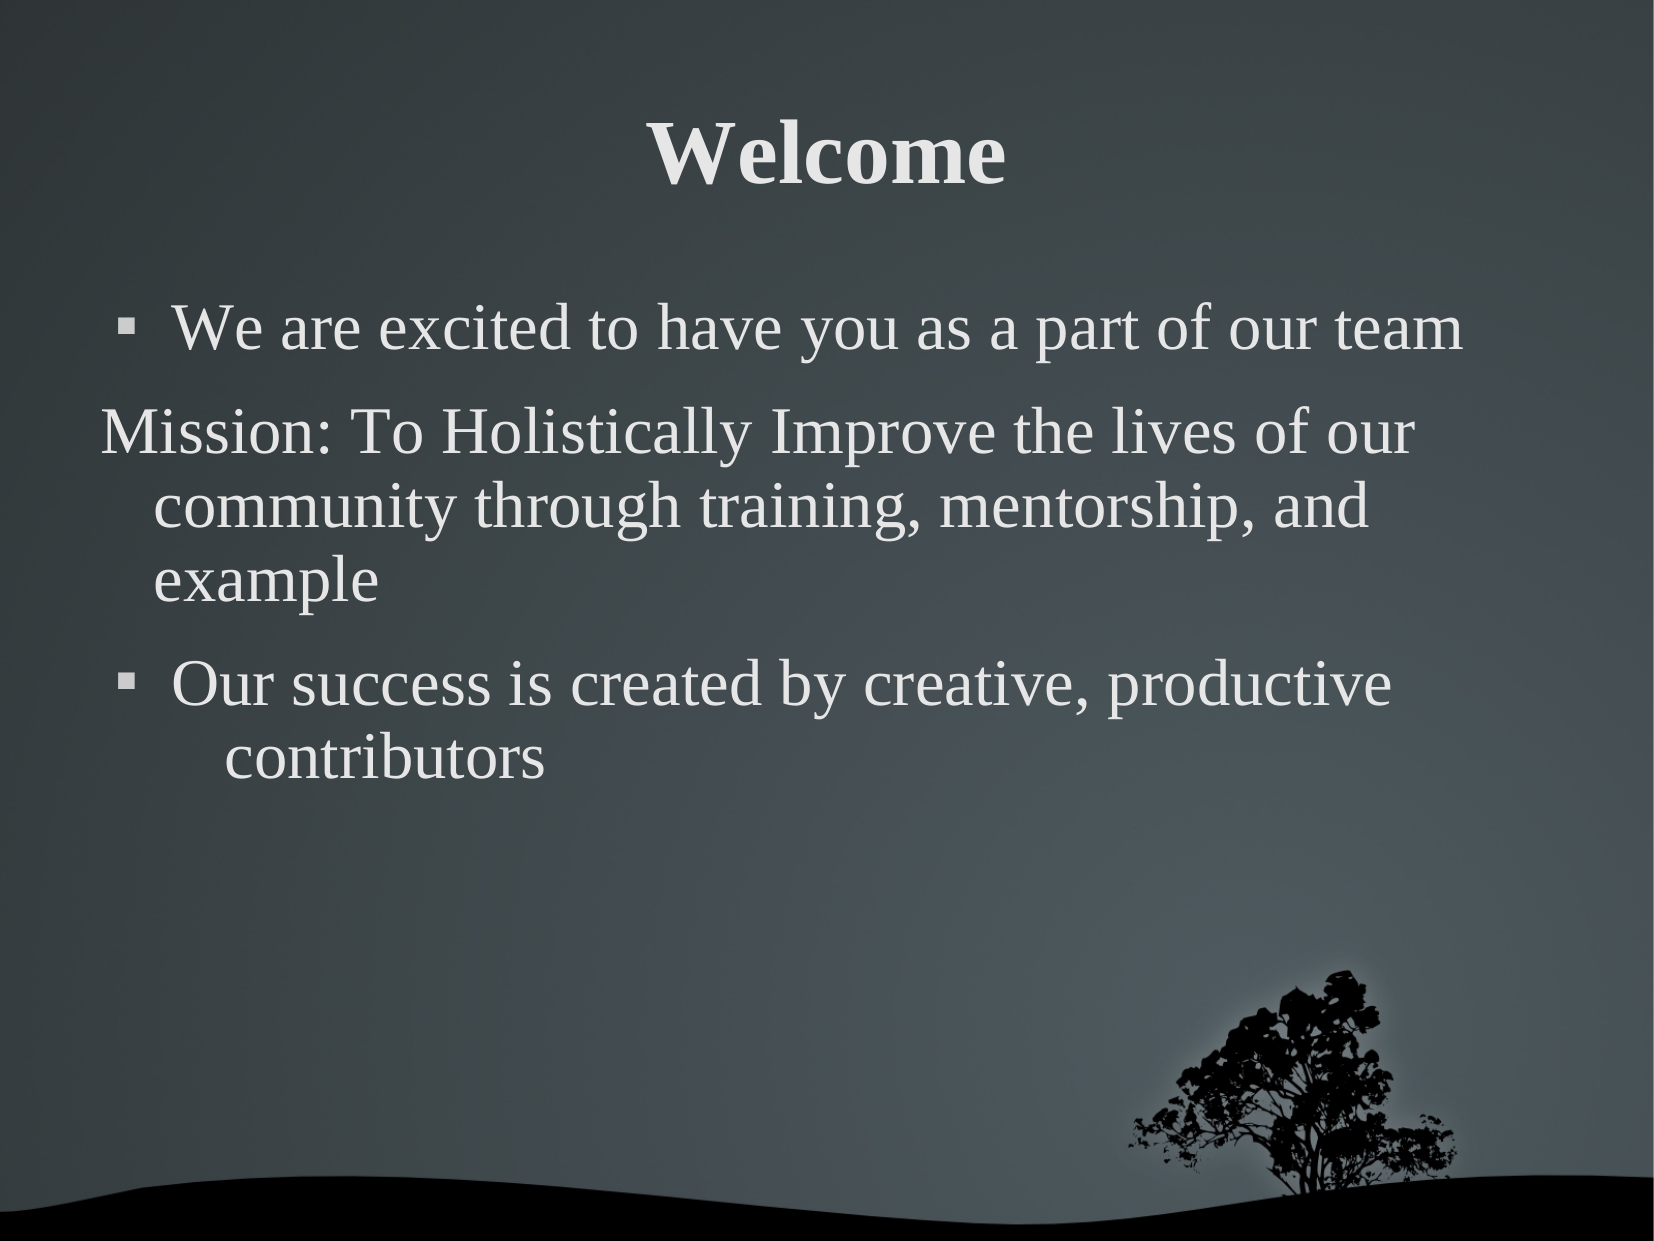

# Welcome
We are excited to have you as a part of our team
Mission: To Holistically Improve the lives of our community through training, mentorship, and example
Our success is created by creative, productive contributors